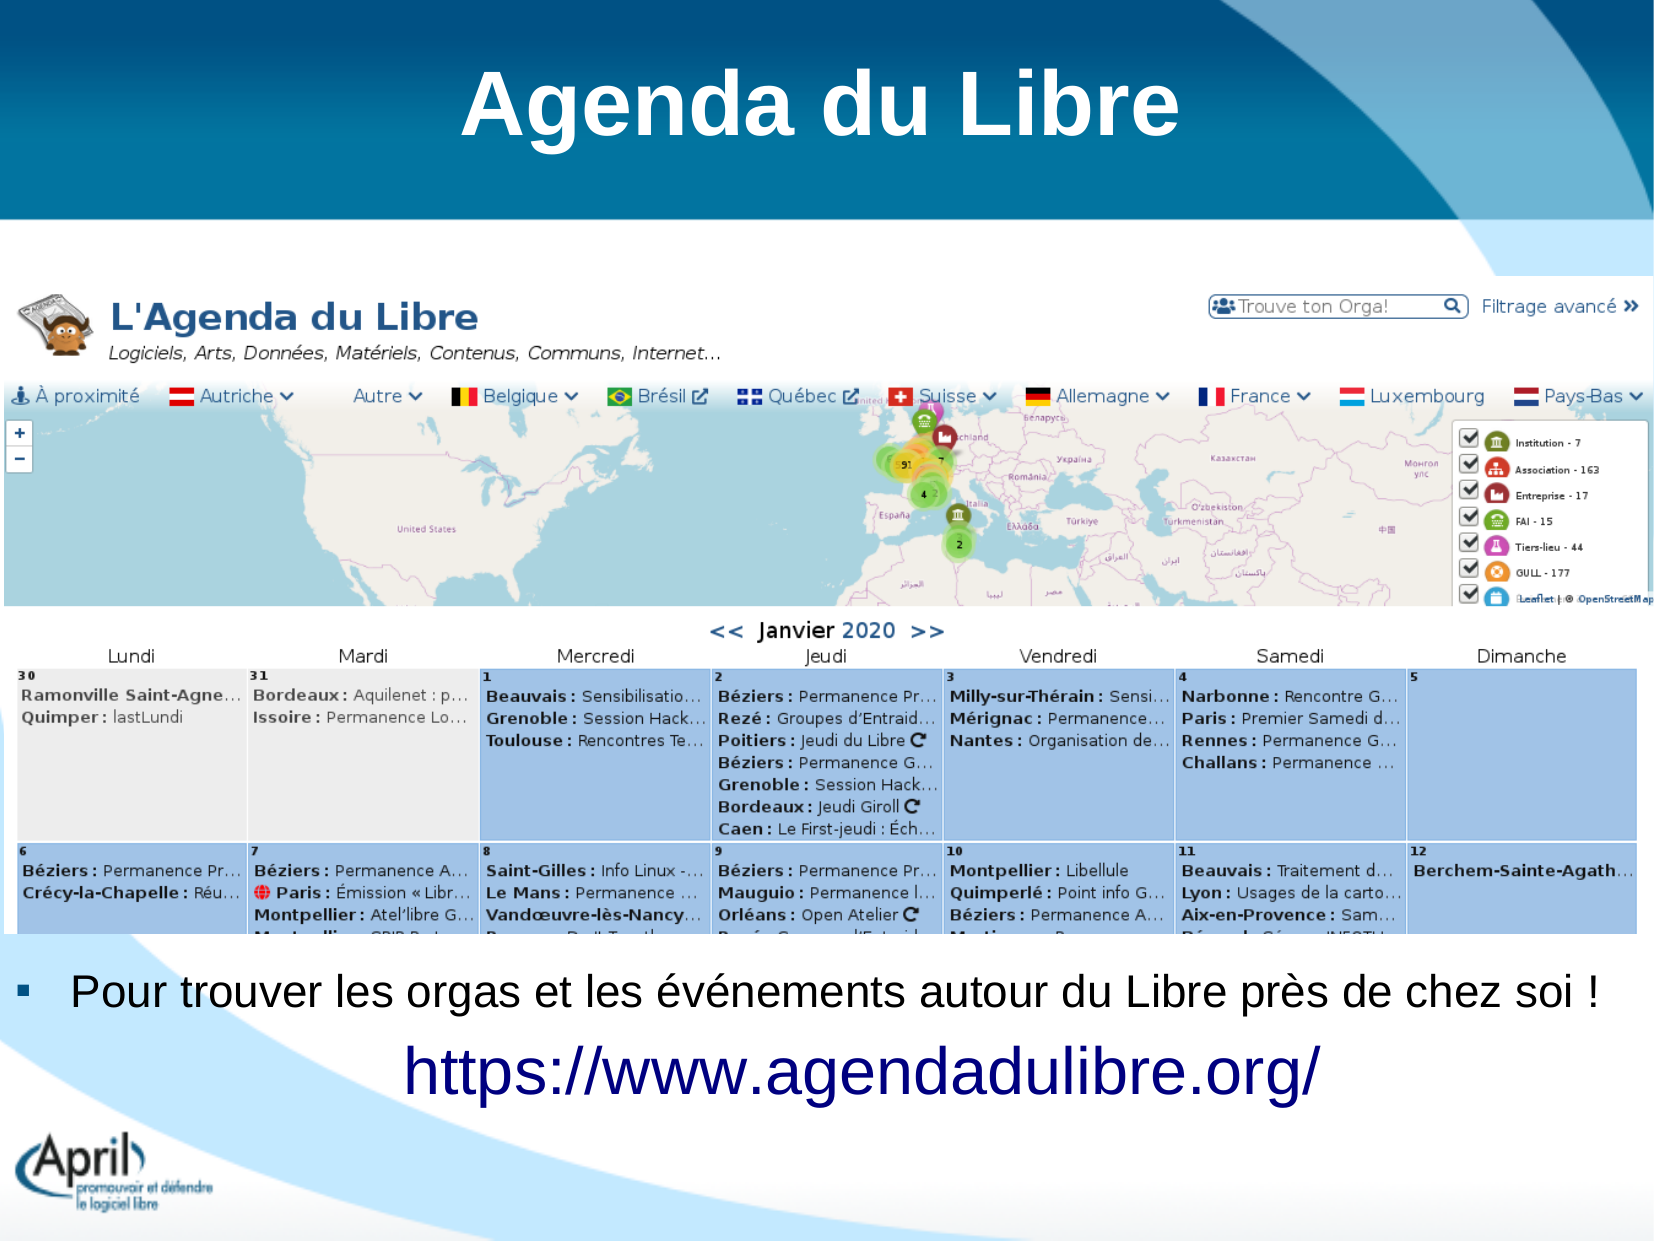

# Agenda du Libre
https://www.agendadulibre.org/
Pour trouver les orgas et les événements autour du Libre près de chez soi !